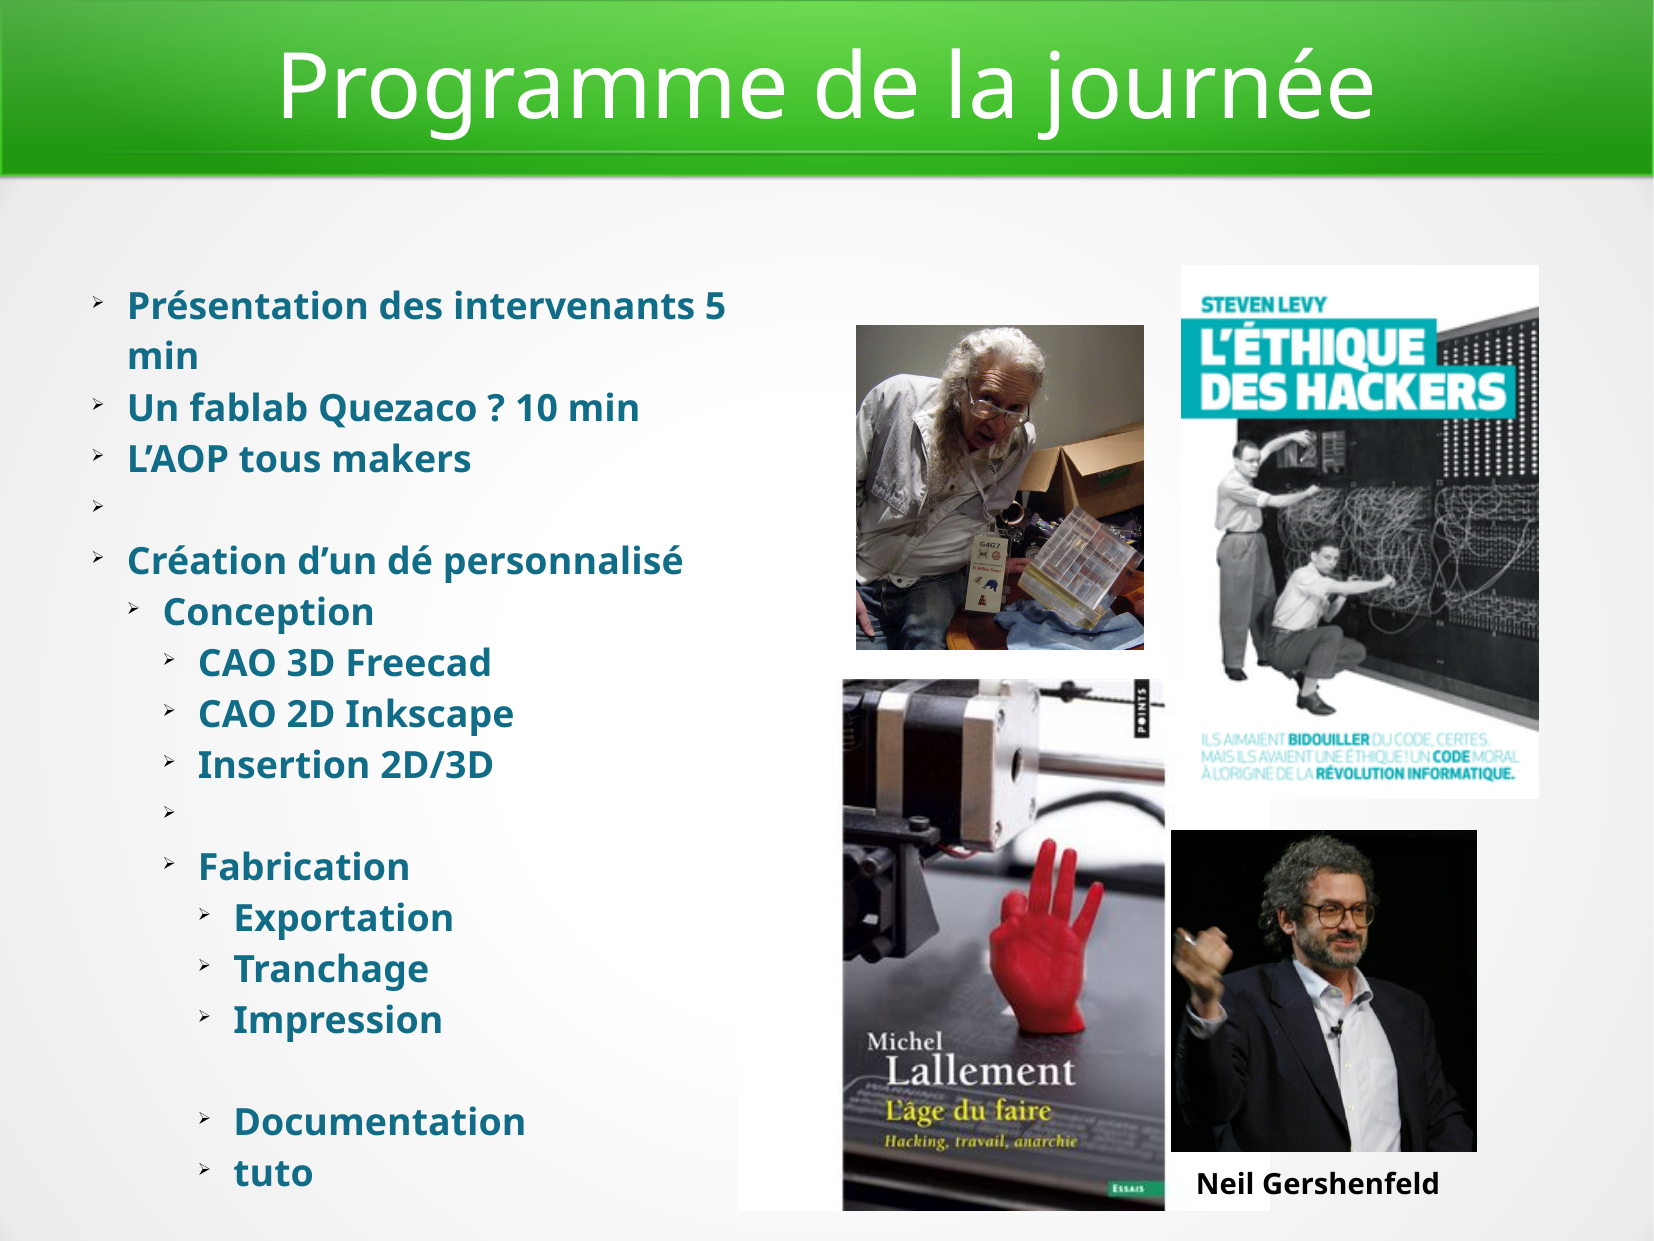

# Programme de la journée
Présentation des intervenants 5 min
Un fablab Quezaco ? 10 min
L’AOP tous makers
Création d’un dé personnalisé
Conception
CAO 3D Freecad
CAO 2D Inkscape
Insertion 2D/3D
Fabrication
Exportation
Tranchage
Impression
Documentation
tuto
Neil Gershenfeld